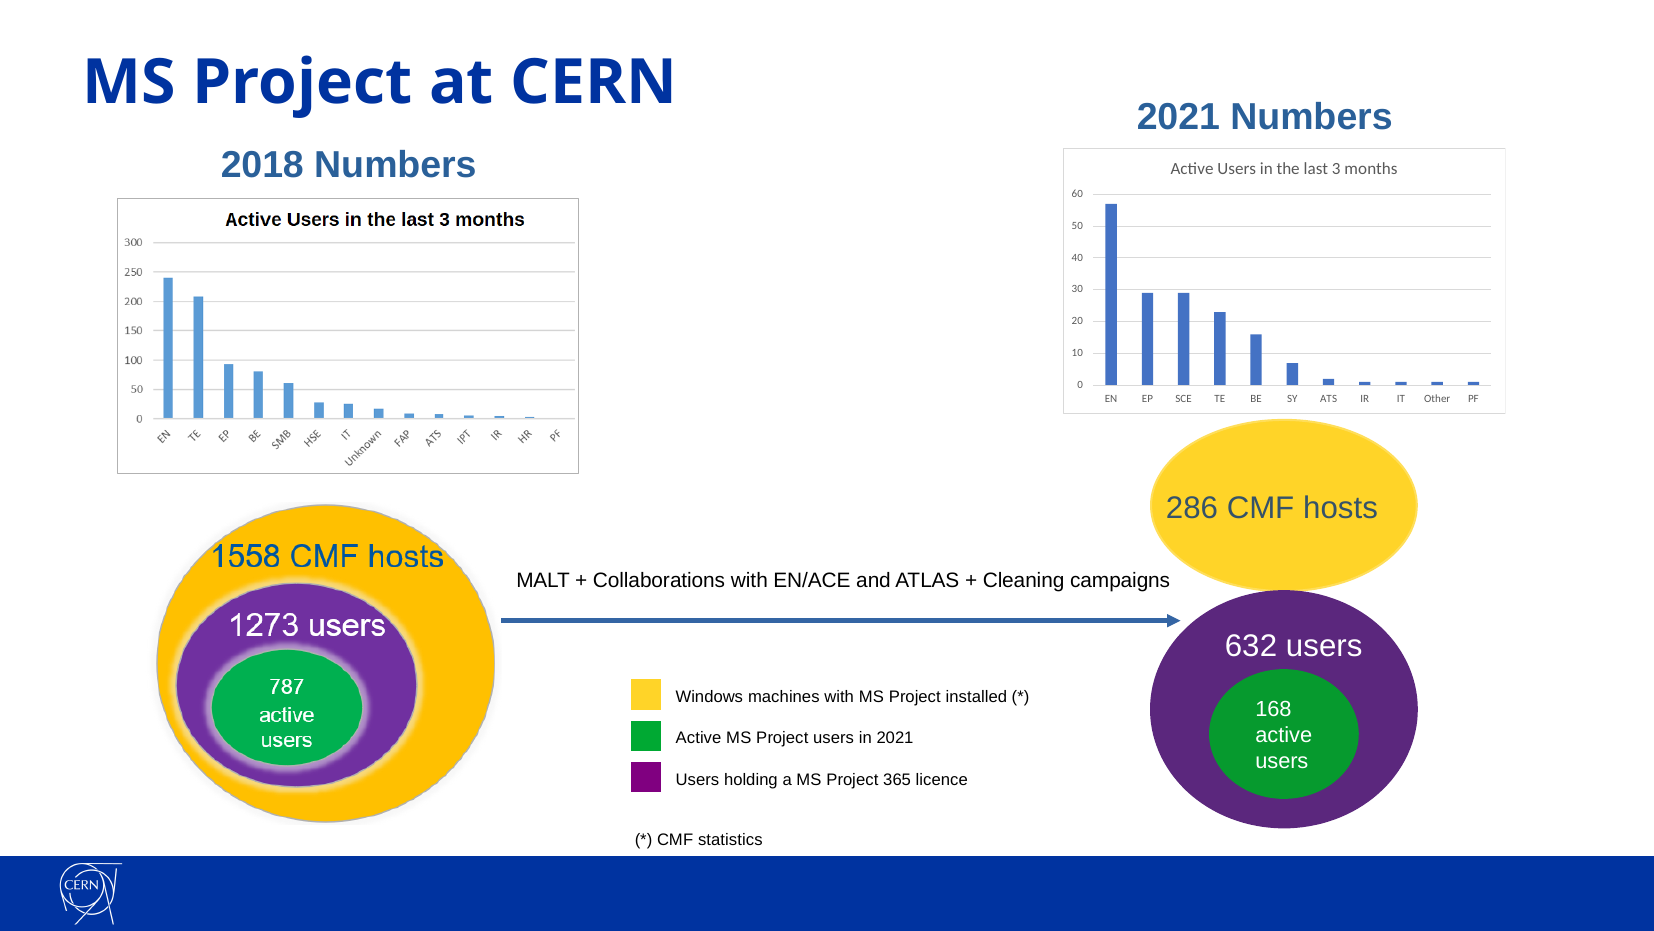

# MS Project at CERN
2021 Numbers
2018 Numbers
286 CMF hosts
MALT + Collaborations with EN/ACE and ATLAS + Cleaning campaigns
632 users
168 active users
Windows machines with MS Project installed (*)
Active MS Project users in 2021
Users holding a MS Project 365 licence
(*) CMF statistics